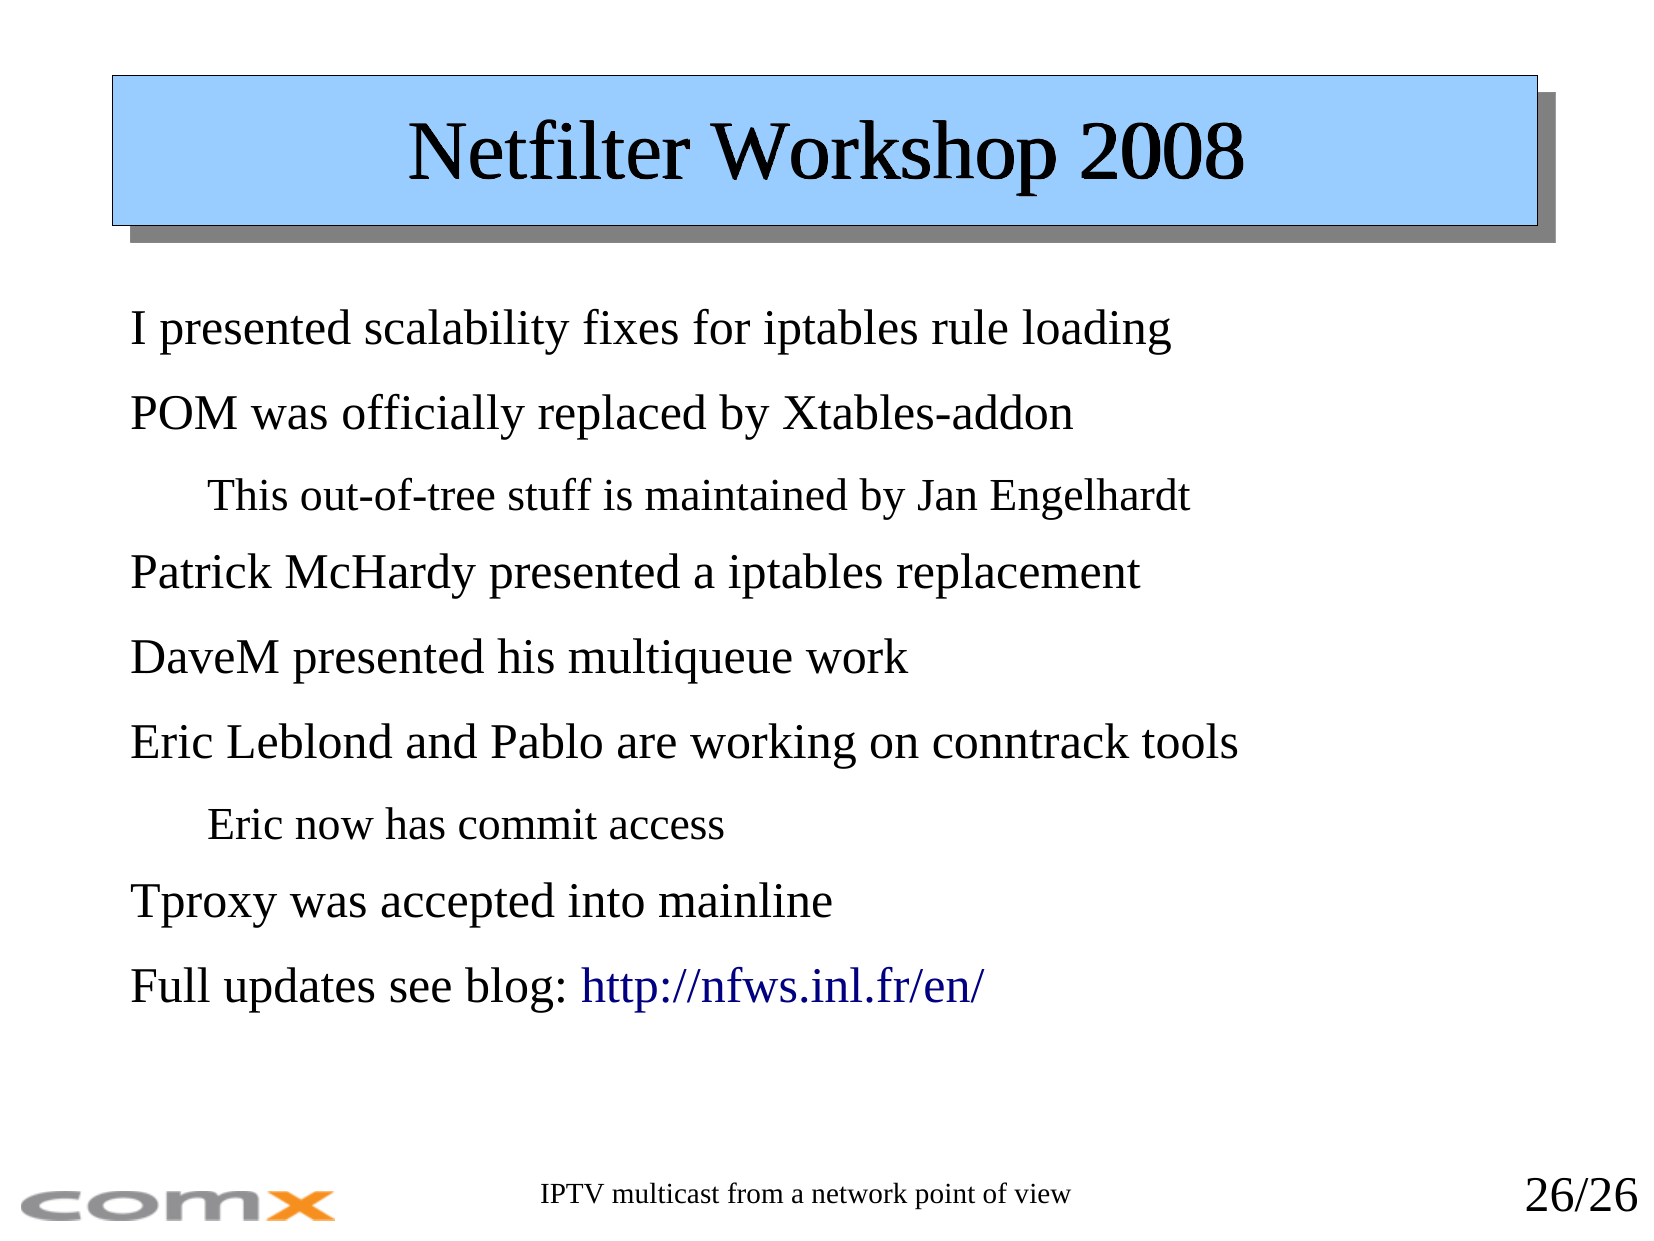

# Netfilter Workshop 2008
I presented scalability fixes for iptables rule loading
POM was officially replaced by Xtables-addon
This out-of-tree stuff is maintained by Jan Engelhardt
Patrick McHardy presented a iptables replacement
DaveM presented his multiqueue work
Eric Leblond and Pablo are working on conntrack tools
Eric now has commit access
Tproxy was accepted into mainline
Full updates see blog: http://nfws.inl.fr/en/